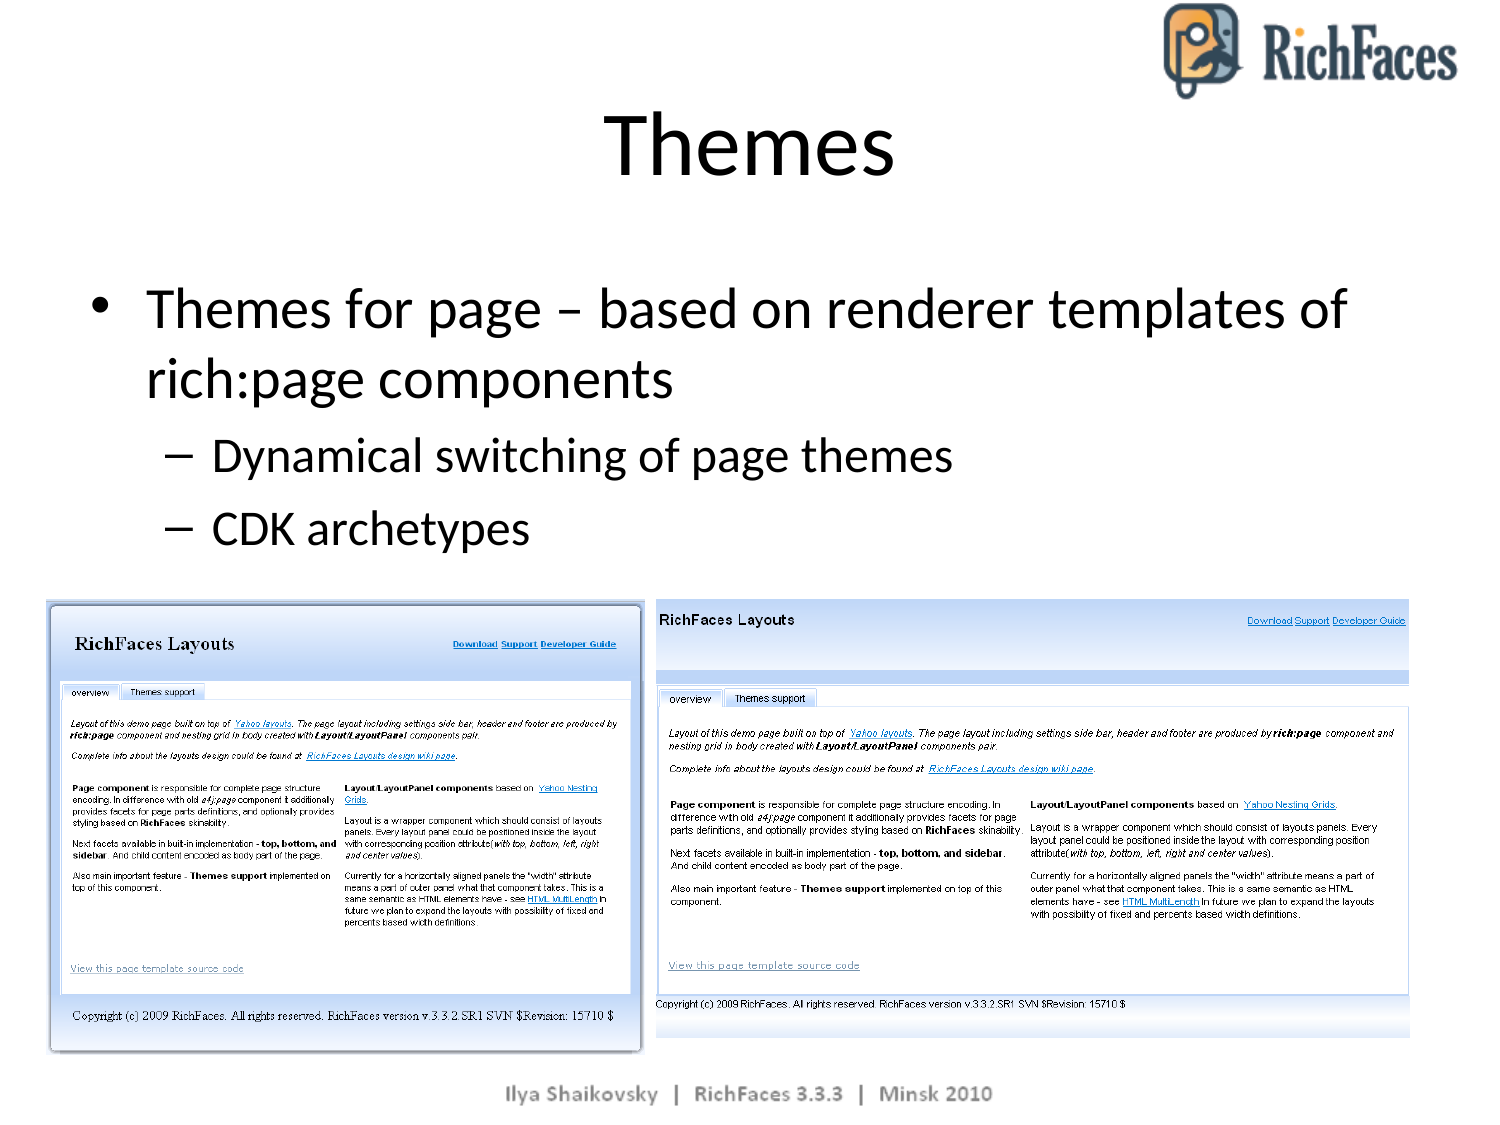

# Themes
Themes for page – based on renderer templates of rich:page components
Dynamical switching of page themes
CDK archetypes